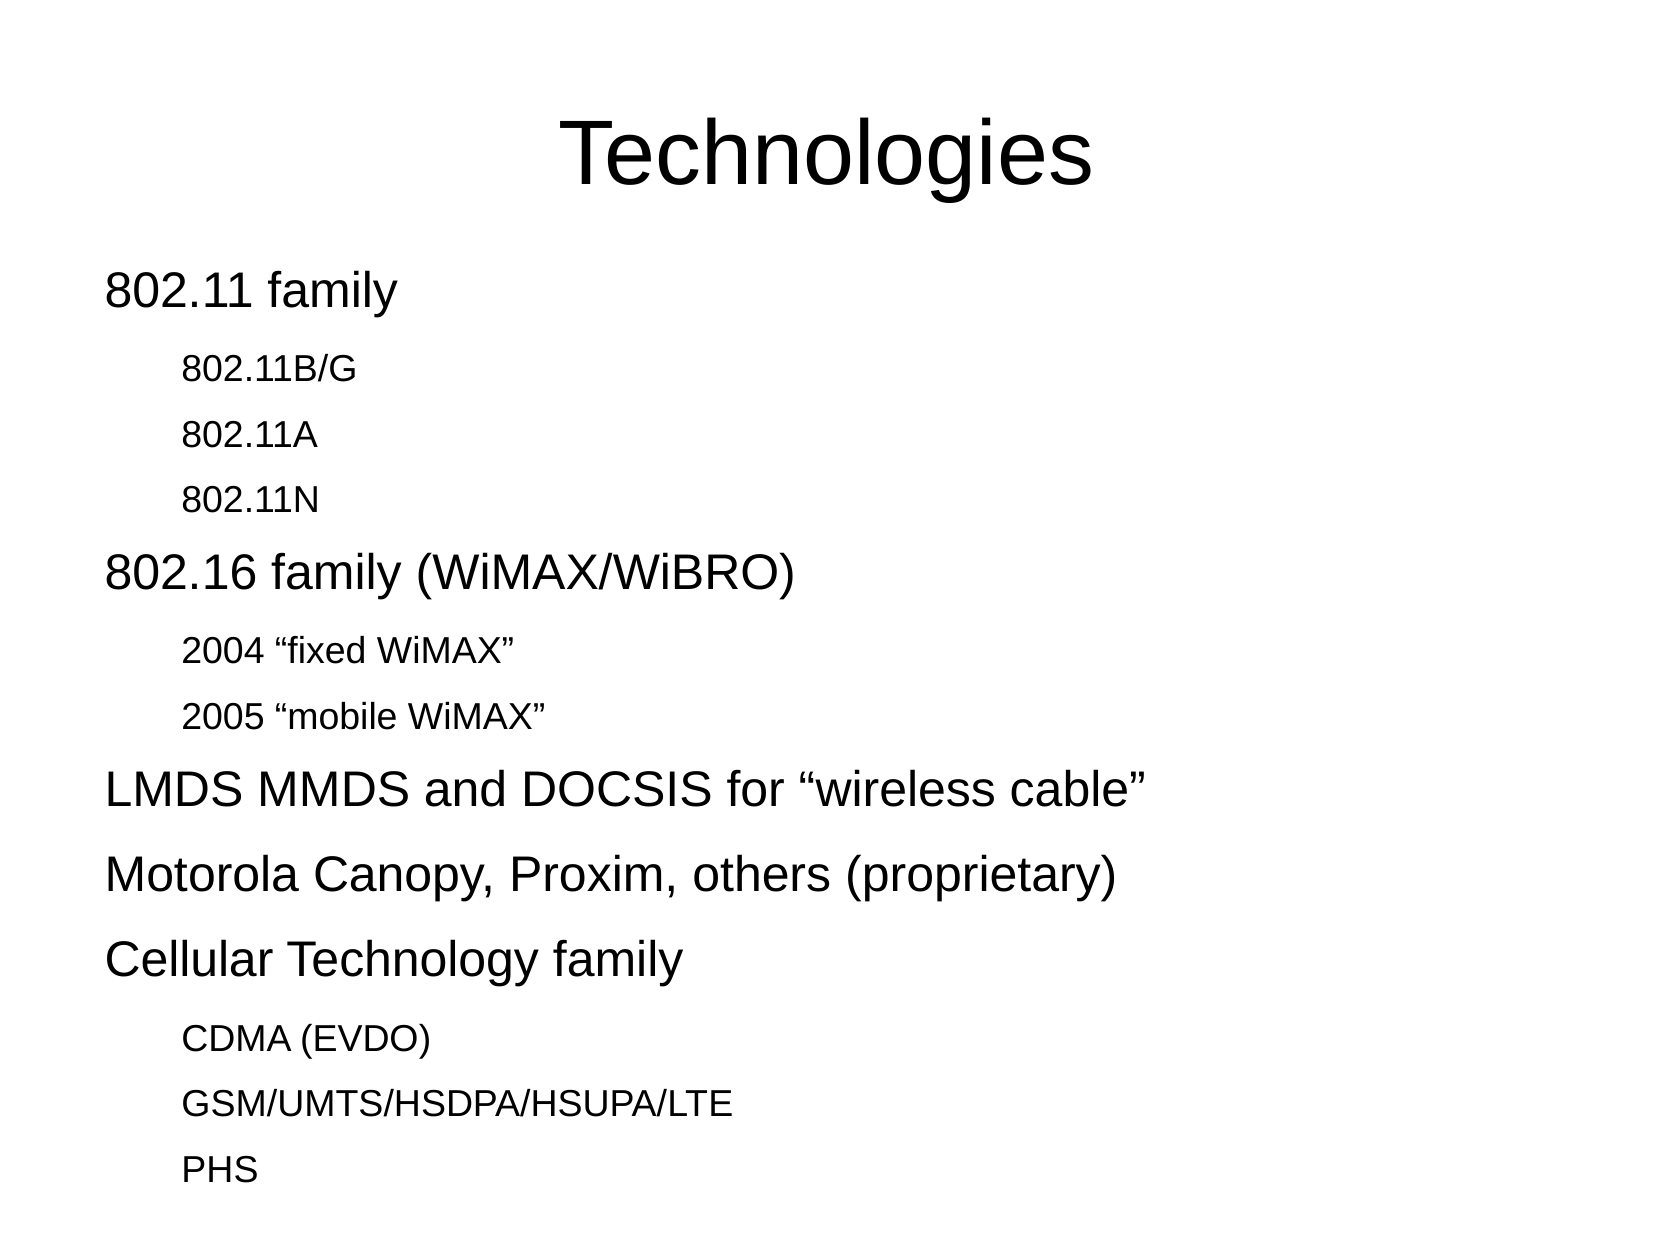

# Technologies
802.11 family
802.11B/G
802.11A
802.11N
802.16 family (WiMAX/WiBRO)
2004 “fixed WiMAX”
2005 “mobile WiMAX”
LMDS MMDS and DOCSIS for “wireless cable”
Motorola Canopy, Proxim, others (proprietary)
Cellular Technology family
CDMA (EVDO)
GSM/UMTS/HSDPA/HSUPA/LTE
PHS